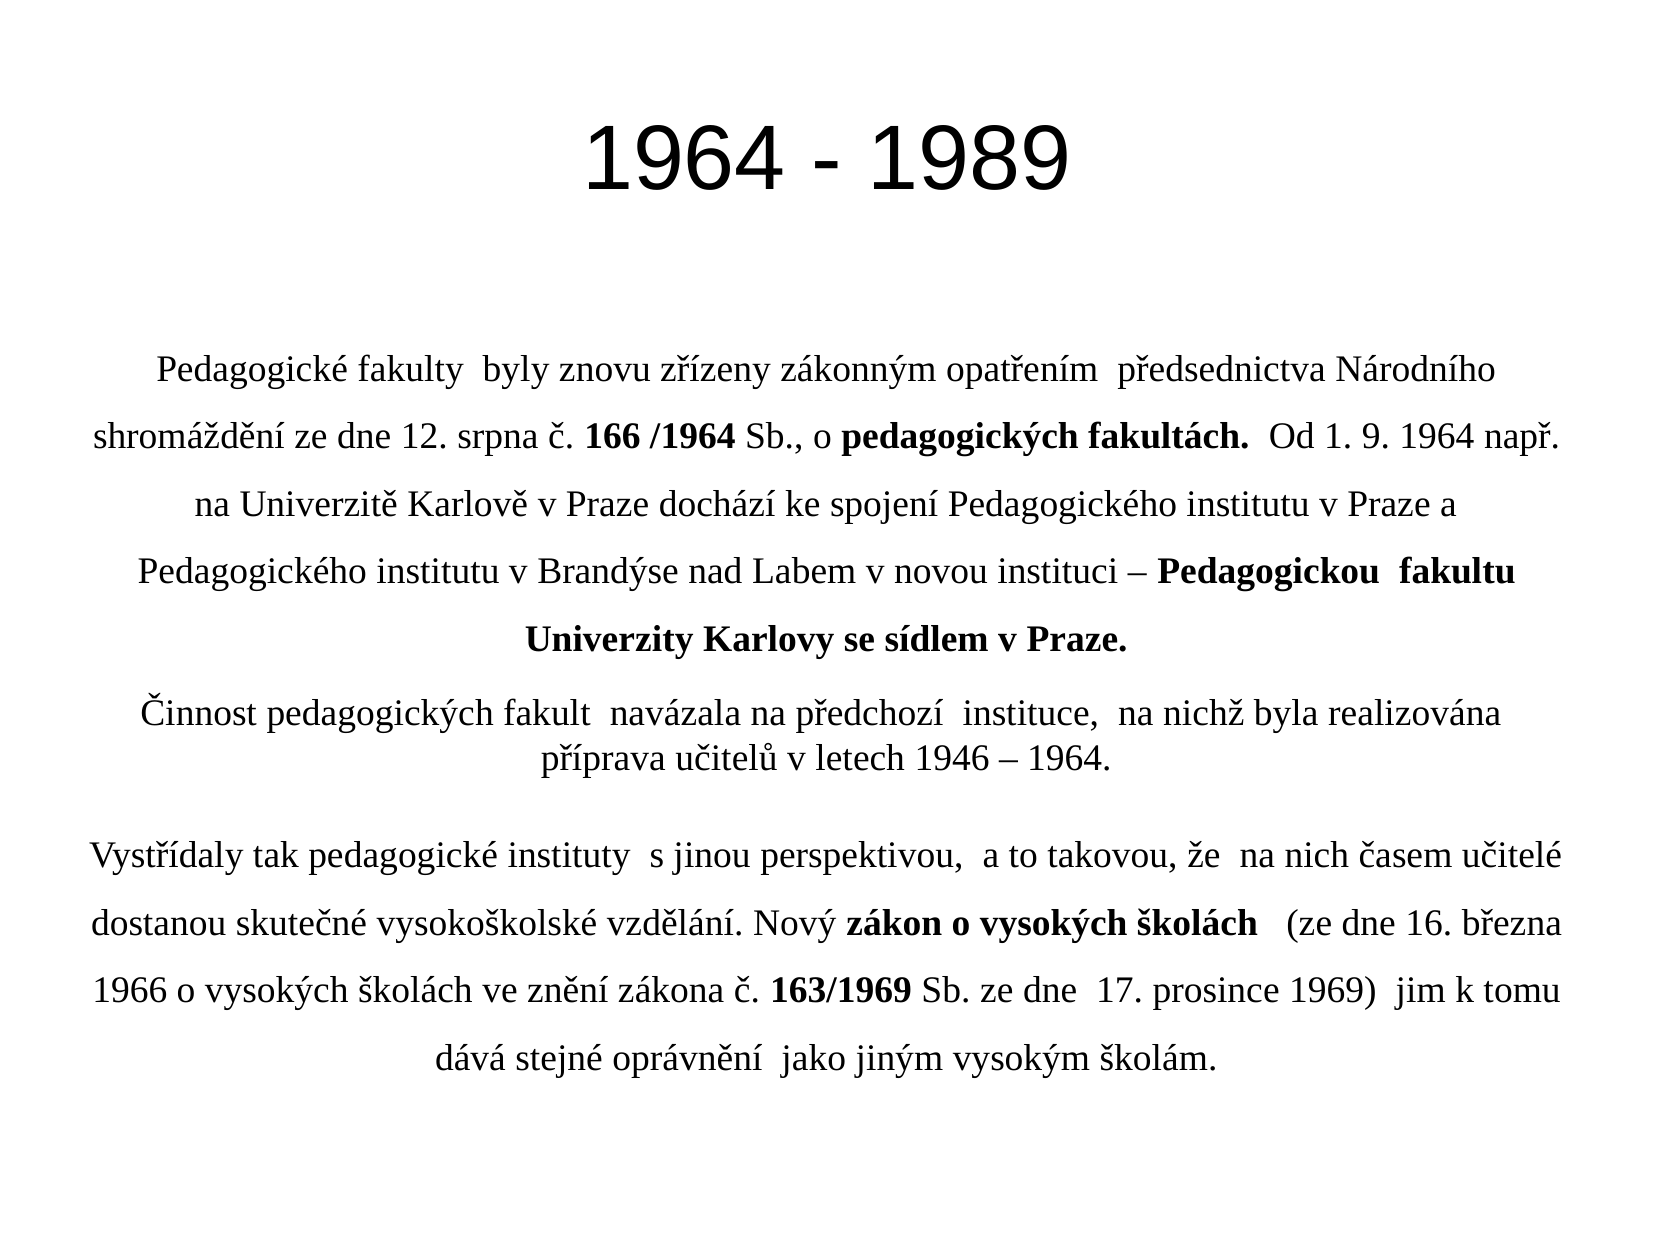

# 1964 - 1989
Pedagogické fakulty byly znovu zřízeny zákonným opatřením předsednictva Národního shromáždění ze dne 12. srpna č. 166 /1964 Sb., o pedagogických fakultách. Od 1. 9. 1964 např. na Univerzitě Karlově v Praze dochází ke spojení Pedagogického institutu v Praze a Pedagogického institutu v Brandýse nad Labem v novou instituci – Pedagogickou fakultu Univerzity Karlovy se sídlem v Praze.
Činnost pedagogických fakult navázala na předchozí instituce, na nichž byla realizována příprava učitelů v letech 1946 – 1964.
Vystřídaly tak pedagogické instituty s jinou perspektivou, a to takovou, že na nich časem učitelé dostanou skutečné vysokoškolské vzdělání. Nový zákon o vysokých školách (ze dne 16. března 1966 o vysokých školách ve znění zákona č. 163/1969 Sb. ze dne 17. prosince 1969) jim k tomu dává stejné oprávnění jako jiným vysokým školám.